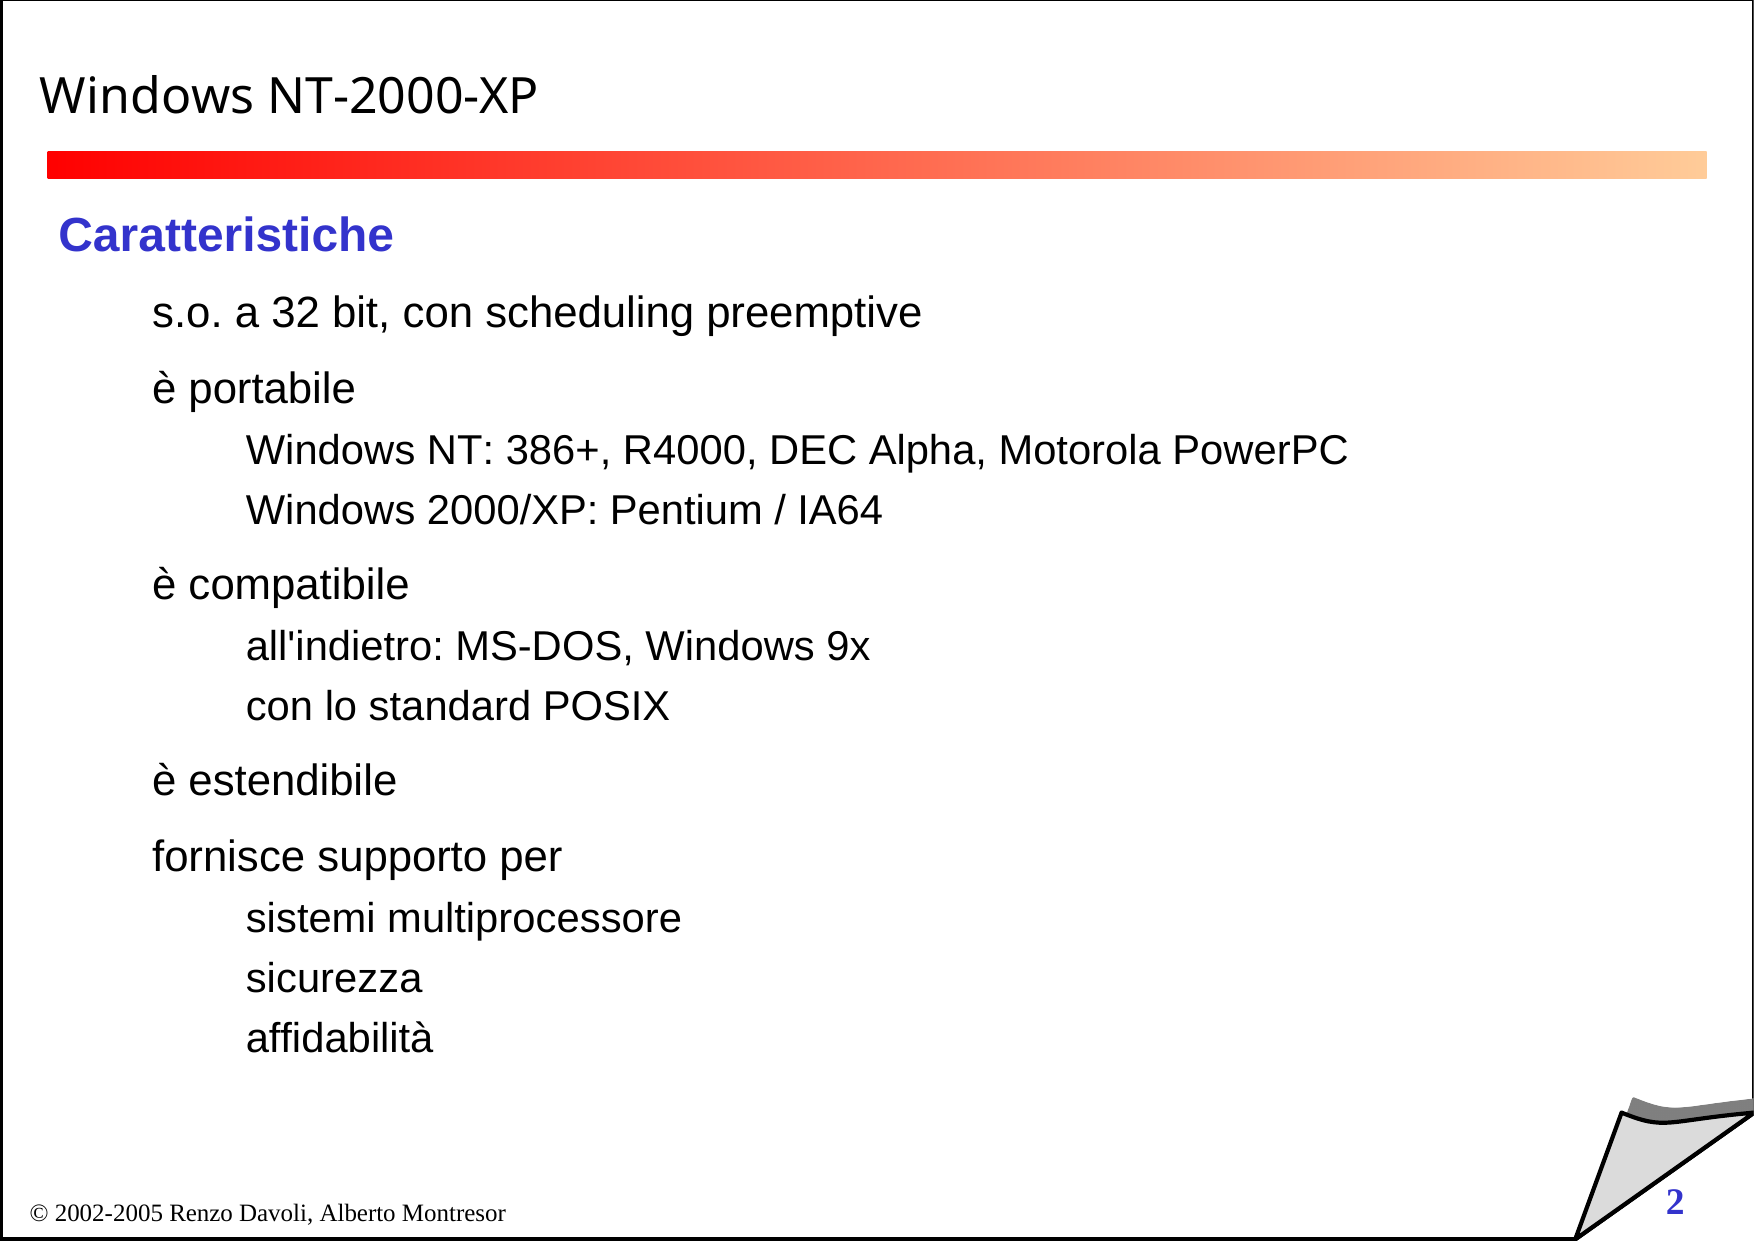

# Windows NT-2000-XP
Caratteristiche
s.o. a 32 bit, con scheduling preemptive
è portabile
Windows NT: 386+, R4000, DEC Alpha, Motorola PowerPC
Windows 2000/XP: Pentium / IA64
è compatibile
all'indietro: MS-DOS, Windows 9x
con lo standard POSIX
è estendibile
fornisce supporto per
sistemi multiprocessore
sicurezza
affidabilità